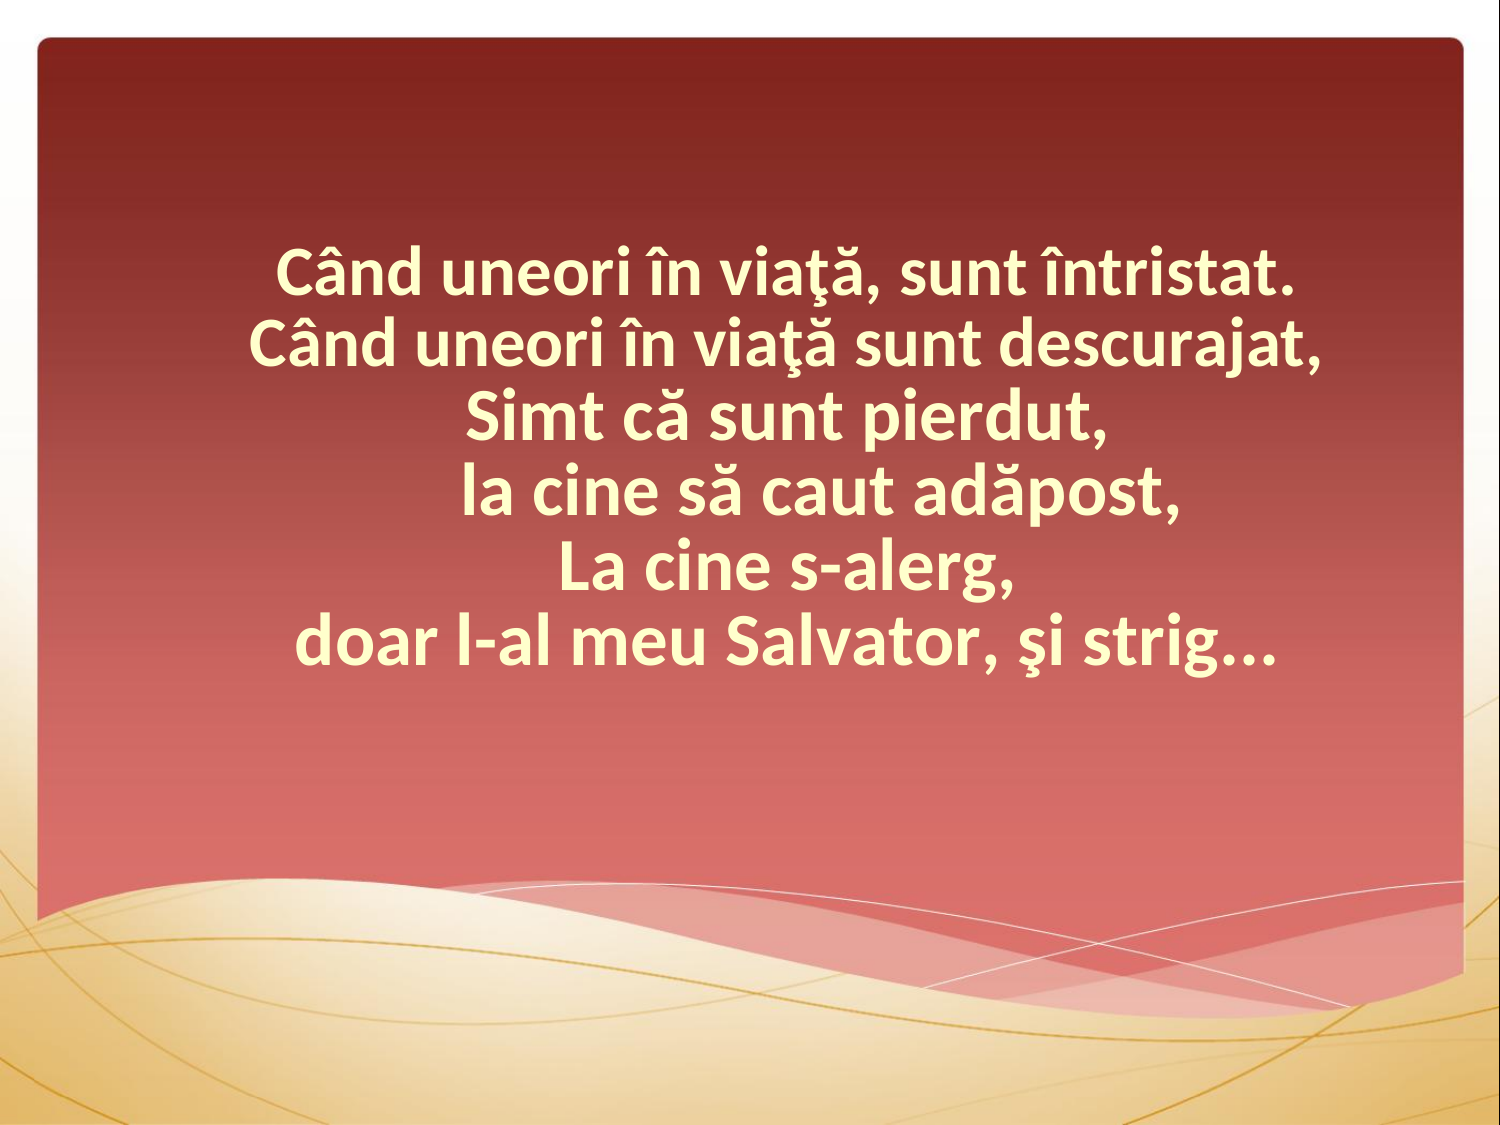

Când uneori în viaţă, sunt întristat.
Când uneori în viaţă sunt descurajat,
Simt că sunt pierdut,
 la cine să caut adăpost,
La cine s-alerg,
doar l-al meu Salvator, şi strig...